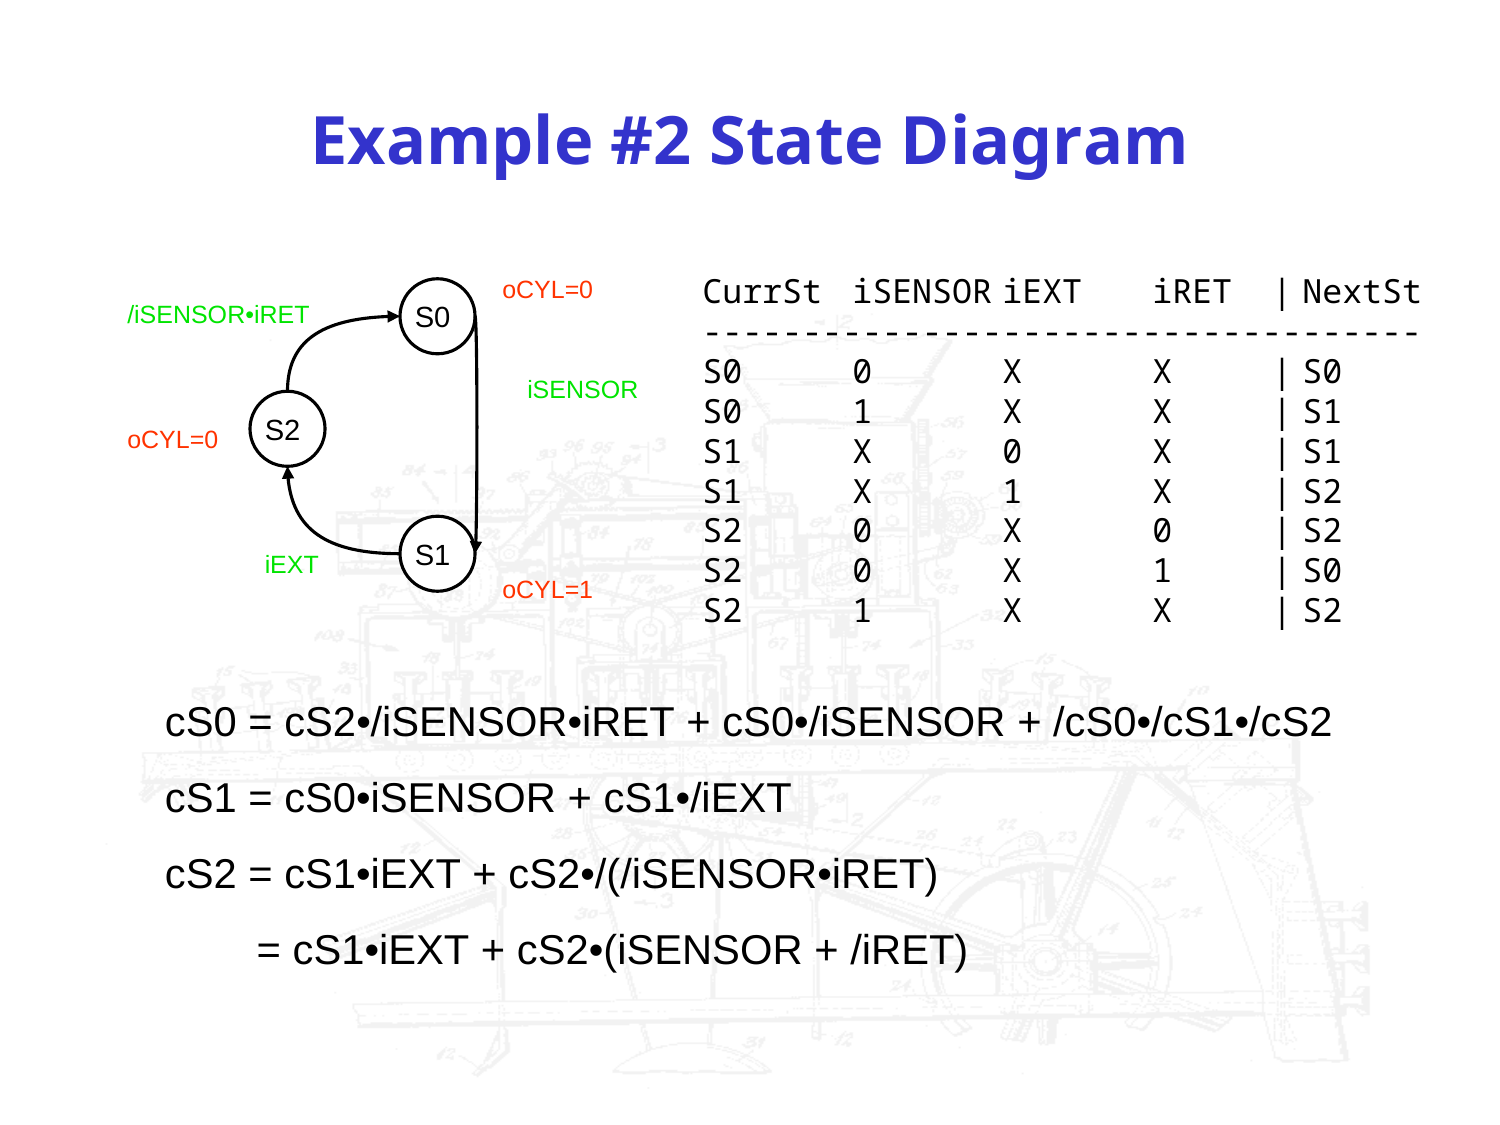

# Example #2 State Diagram
CurrSt	iSENSOR	iEXT	iRET |	NextSt
------------------------------------
S0	0	X	X |	S0
S0	1	X	X |	S1
S1	X	0	X |	S1
S1	X	1	X |	S2
S2	0	X	0 |	S2
S2	0	X	1 |	S0
S2	1	X	X |	S2
oCYL=0
/iSENSOR•iRET
S0
S2
oCYL=0
S1
iEXT
oCYL=1
iSENSOR
cS0 = cS2•/iSENSOR•iRET + cS0•/iSENSOR + /cS0•/cS1•/cS2
cS1 = cS0•iSENSOR + cS1•/iEXT
cS2 = cS1•iEXT + cS2•/(/iSENSOR•iRET)
 = cS1•iEXT + cS2•(iSENSOR + /iRET)